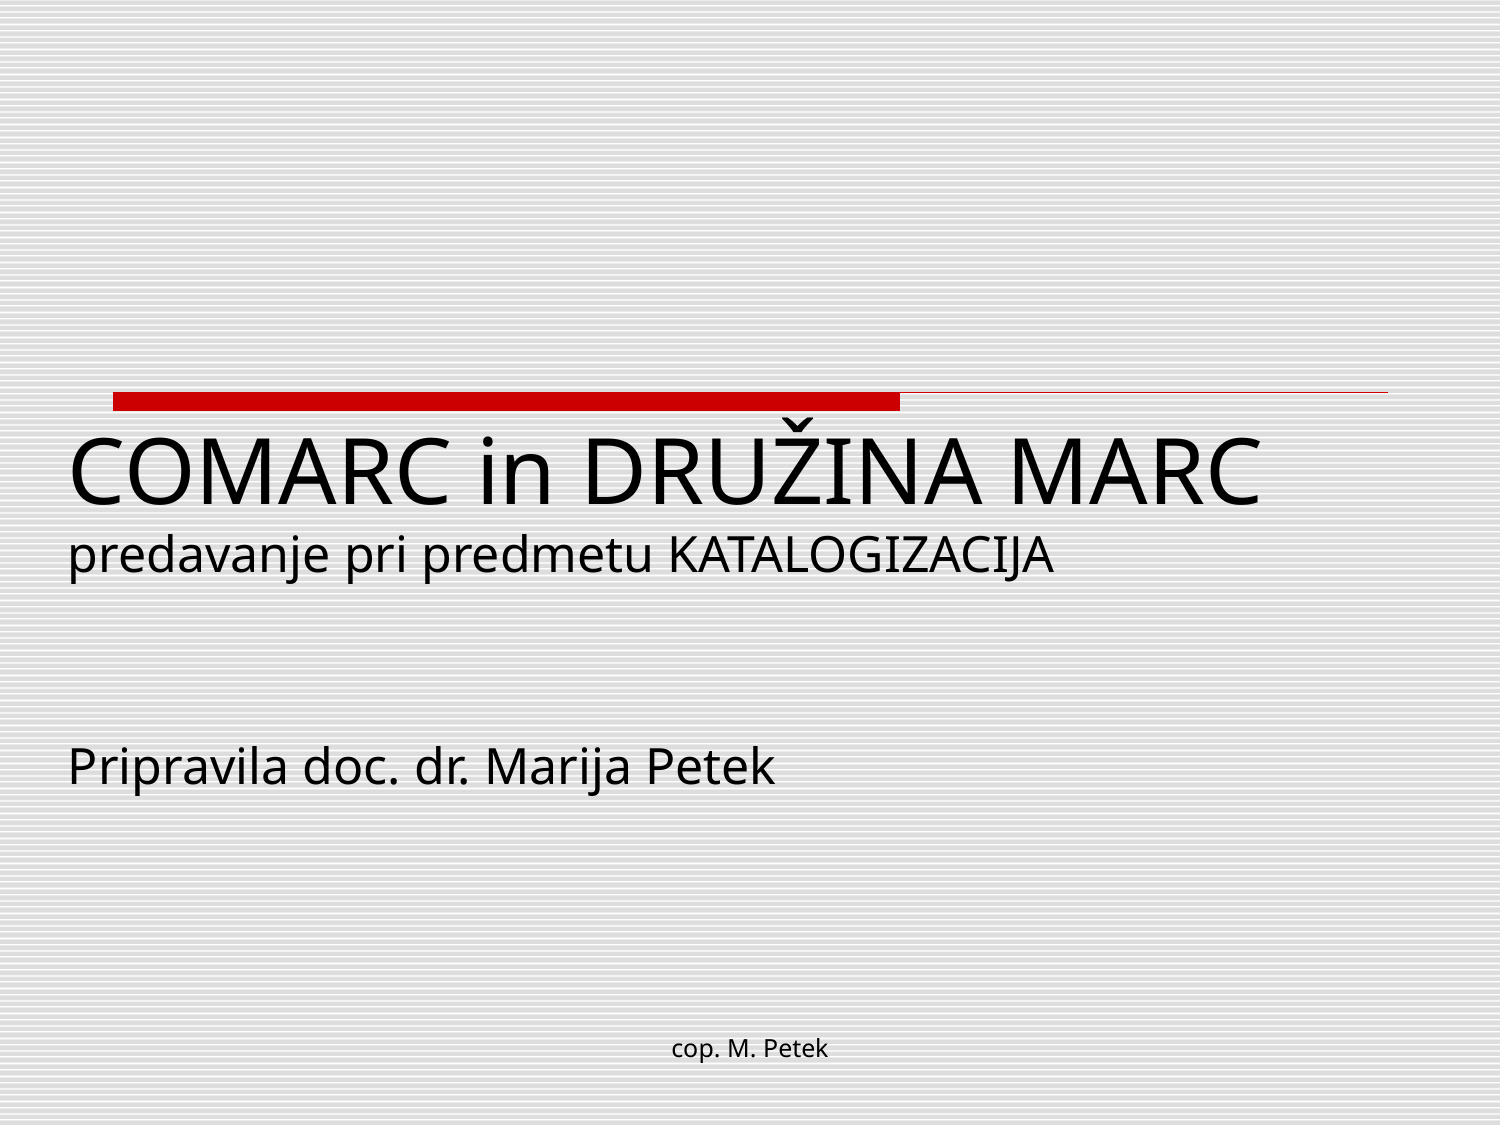

# COMARC in DRUŽINA MARC predavanje pri predmetu KATALOGIZACIJA Pripravila doc. dr. Marija Petek
cop. M. Petek